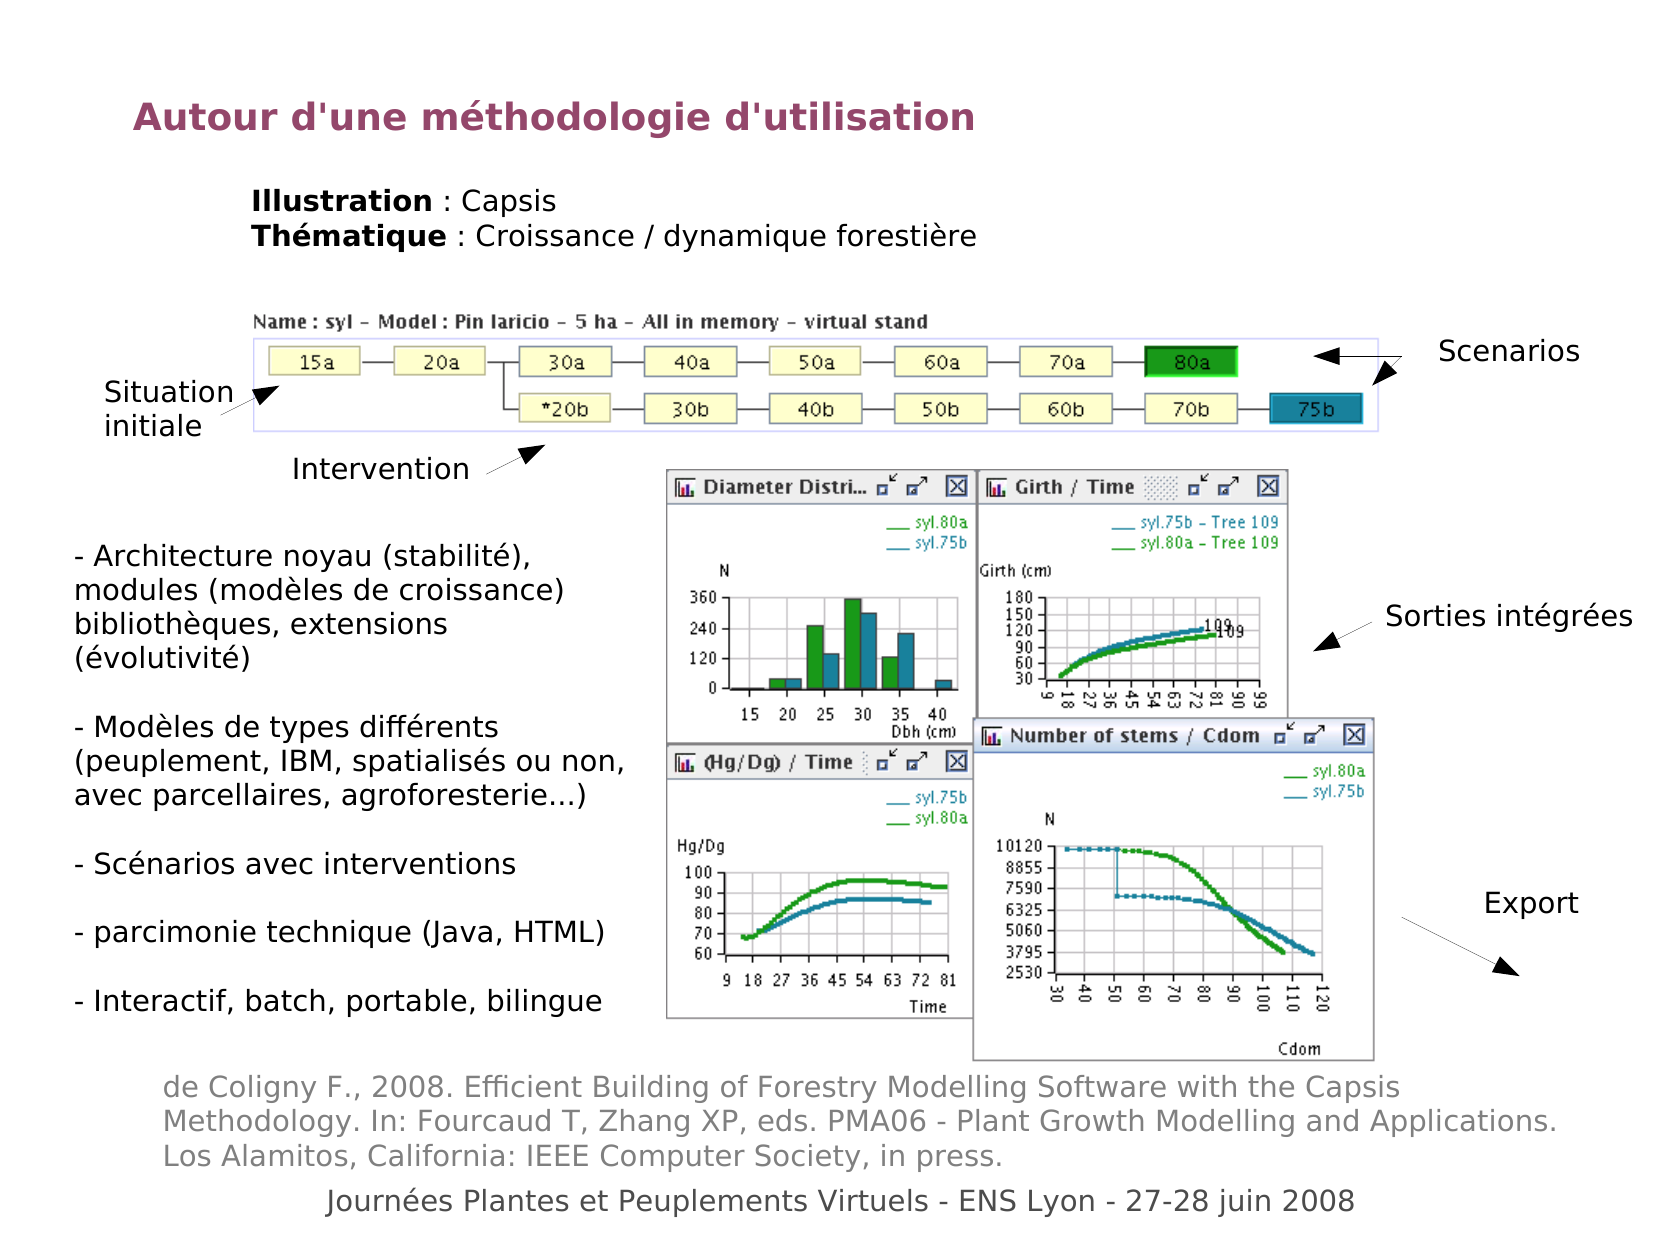

Autour d'une méthodologie d'utilisation
Illustration : Capsis
Thématique : Croissance / dynamique forestière
Scenarios
Situation
initiale
Intervention
- Architecture noyau (stabilité), modules (modèles de croissance) bibliothèques, extensions (évolutivité)
- Modèles de types différents (peuplement, IBM, spatialisés ou non, avec parcellaires, agroforesterie...)
- Scénarios avec interventions
- parcimonie technique (Java, HTML)
- Interactif, batch, portable, bilingue
Sorties intégrées
Export
de Coligny F., 2008. Efficient Building of Forestry Modelling Software with the Capsis Methodology. In: Fourcaud T, Zhang XP, eds. PMA06 - Plant Growth Modelling and Applications. Los Alamitos, California: IEEE Computer Society, in press.
Journées Plantes et Peuplements Virtuels - ENS Lyon - 27-28 juin 2008